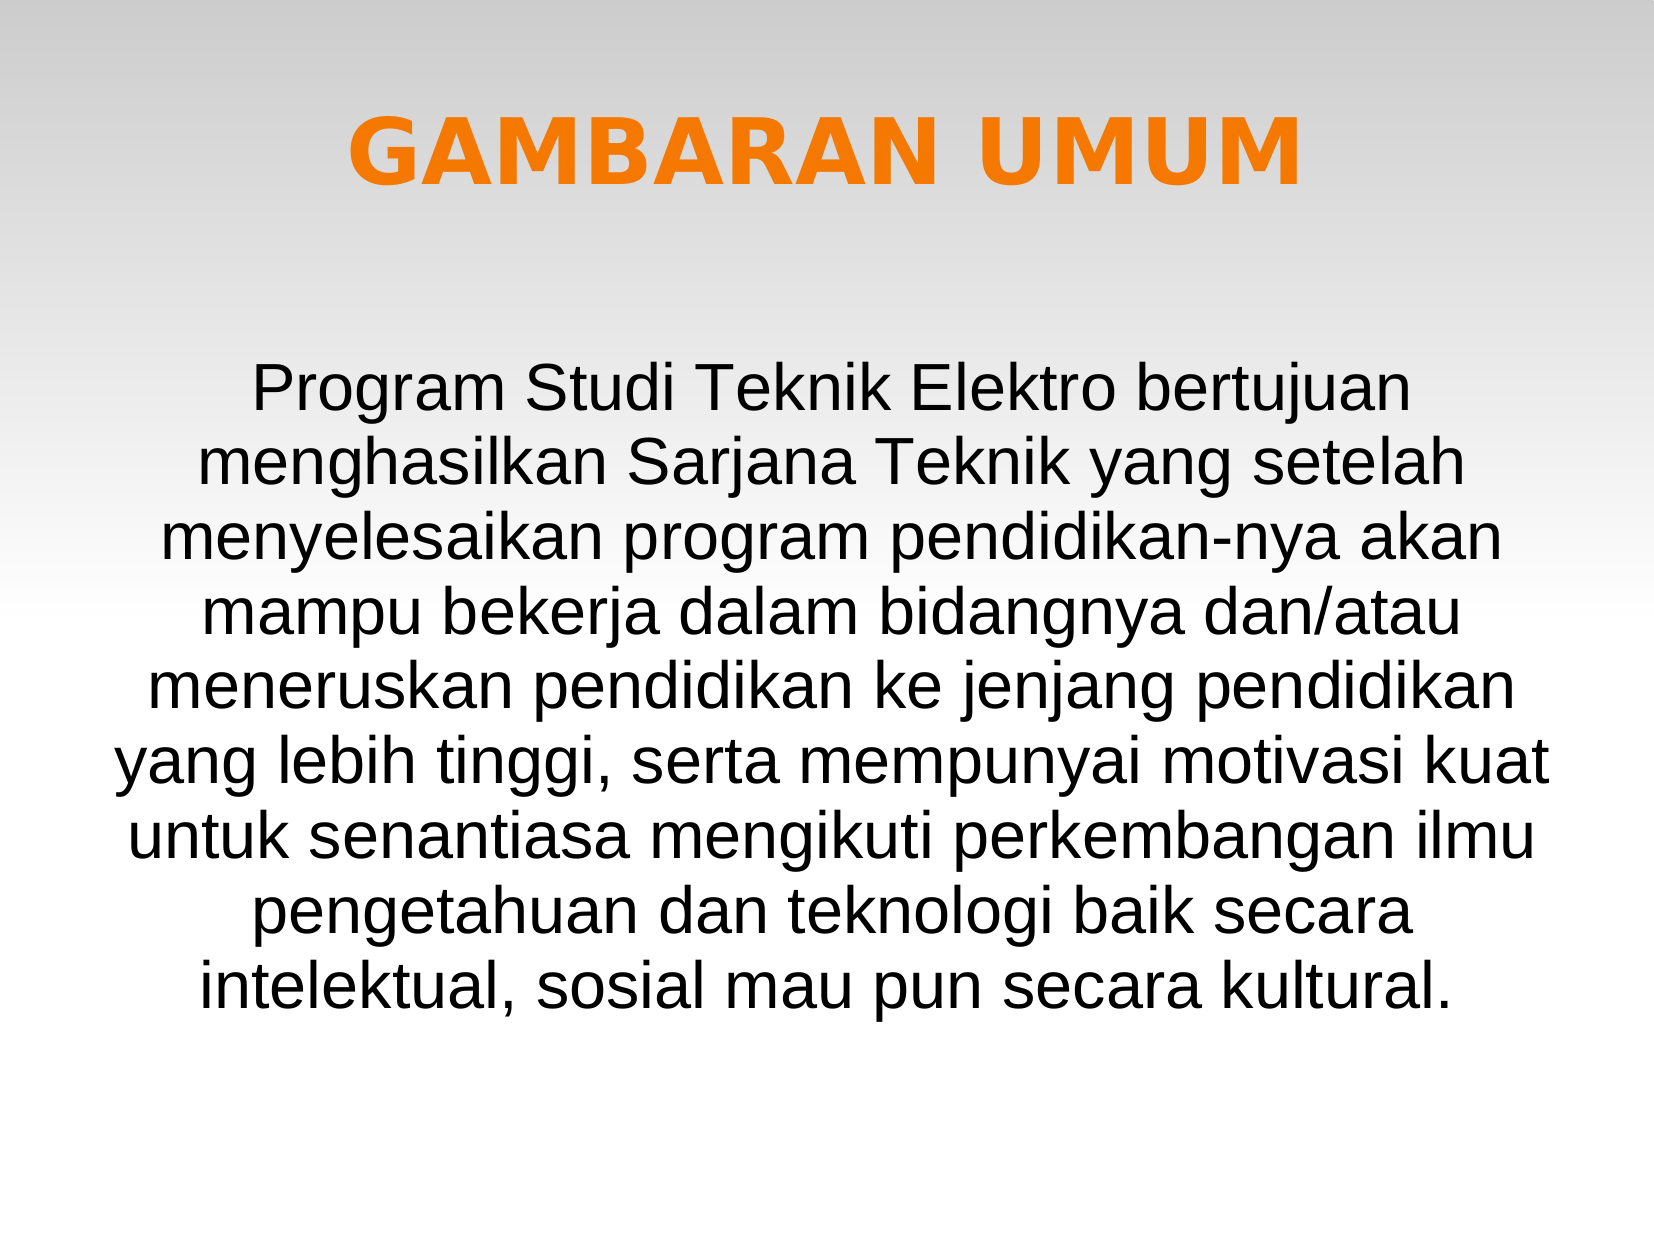

# GAMBARAN UMUM
Program Studi Teknik Elektro bertujuan menghasilkan Sarjana Teknik yang setelah menyelesaikan program pendidikan-nya akan mampu bekerja dalam bidangnya dan/atau meneruskan pendidikan ke jenjang pendidikan yang lebih tinggi, serta mempunyai motivasi kuat untuk senantiasa mengikuti perkembangan ilmu pengetahuan dan teknologi baik secara intelektual, sosial mau pun secara kultural.